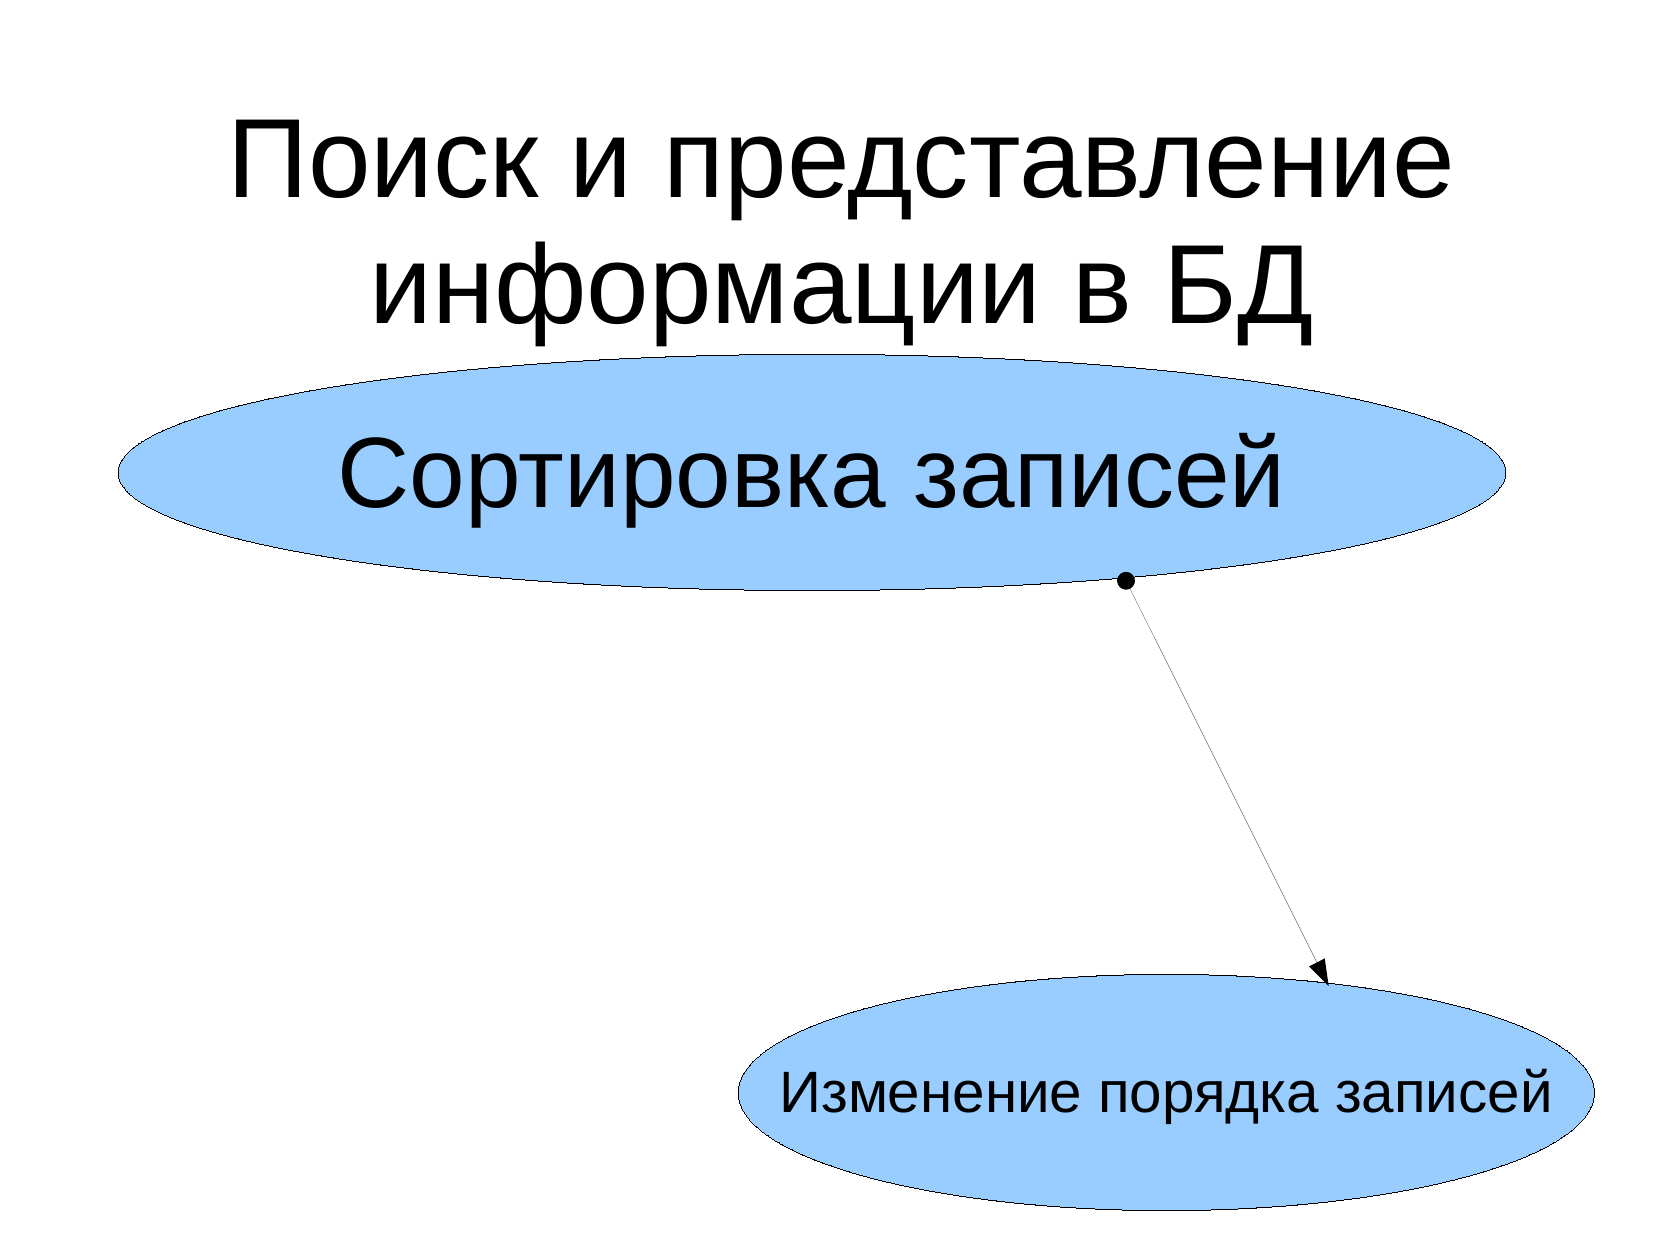

Поиск и представление информации в БД
Сортировка записей
Изменение порядка записей